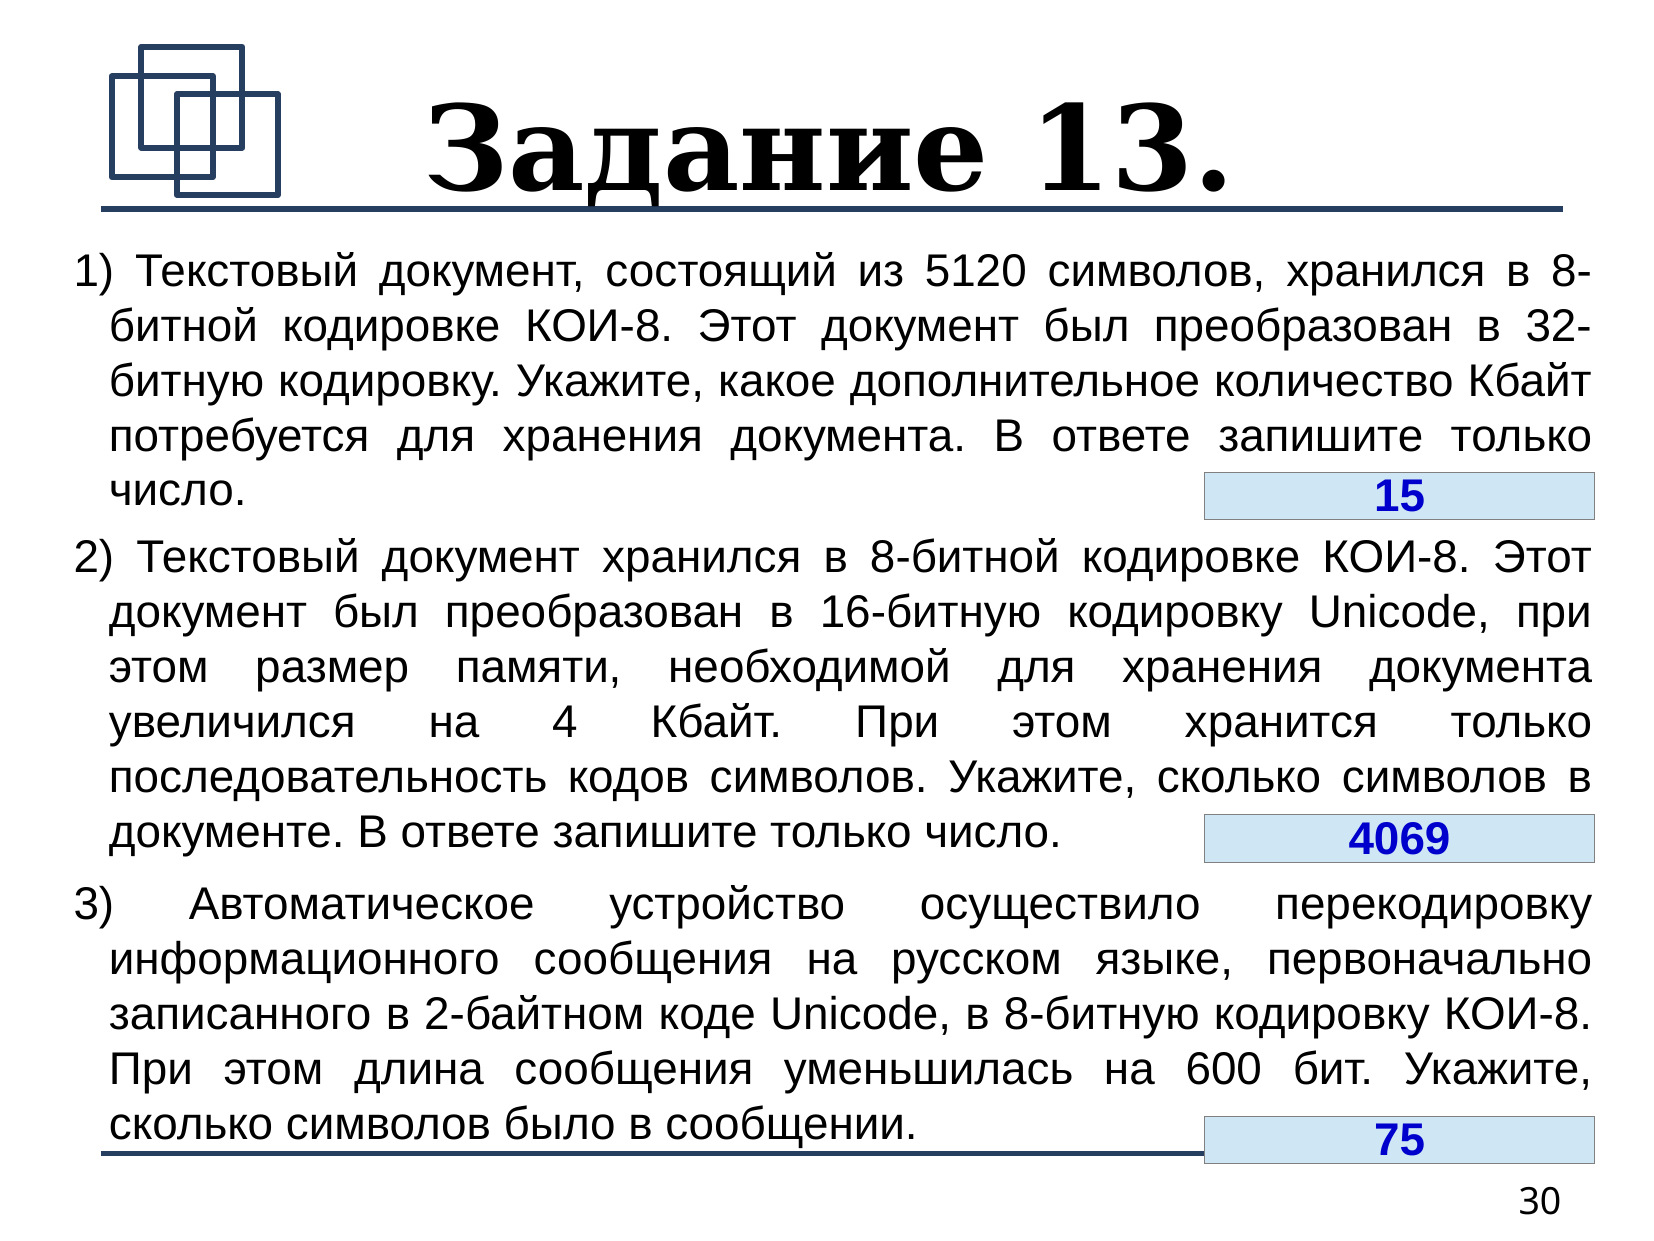

# Задание 13.
 Текстовый документ, состоящий из 5120 символов, хранился в 8-битной кодировке КОИ-8. Этот документ был преобразован в 32-битную кодировку. Укажите, какое дополнительное количество Кбайт потребуется для хранения документа. В ответе запишите только число.
 Текстовый документ хранился в 8-битной кодировке КОИ-8. Этот документ был преобразован в 16-битную кодировку Unicode, при этом размер памяти, необходимой для хранения документа увеличился на 4 Кбайт. При этом хранится только последовательность кодов символов. Укажите, сколько символов в документе. В ответе запишите только число.
 Автоматическое устройство осуществило перекодировку информационного сообщения на русском языке, первоначально записанного в 2-байтном коде Unicode, в 8-битную кодировку КОИ-8. При этом длина сообщения уменьшилась на 600 бит. Укажите, сколько символов было в сообщении.
15
4069
75